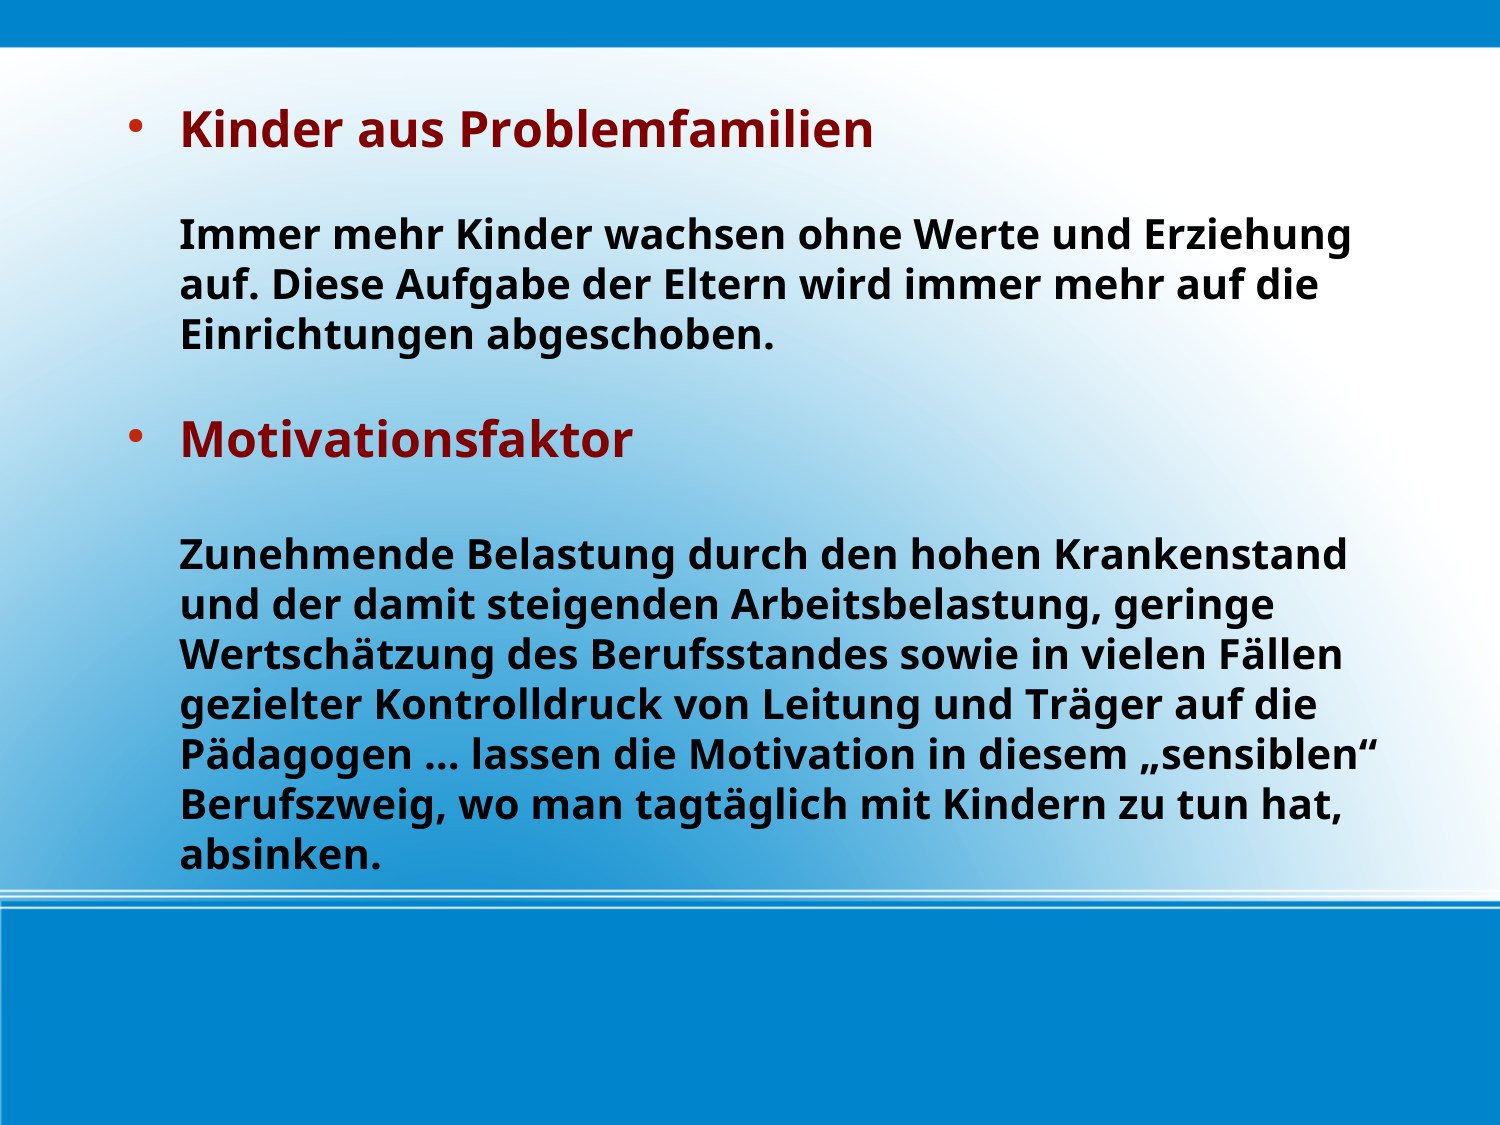

# Kinder aus Problemfamilien
Immer mehr Kinder wachsen ohne Werte und Erziehung auf. Diese Aufgabe der Eltern wird immer mehr auf die Einrichtungen abgeschoben.
Motivationsfaktor
Zunehmende Belastung durch den hohen Krankenstand und der damit steigenden Arbeitsbelastung, geringe Wertschätzung des Berufsstandes sowie in vielen Fällen gezielter Kontrolldruck von Leitung und Träger auf die Pädagogen … lassen die Motivation in diesem „sensiblen“ Berufszweig, wo man tagtäglich mit Kindern zu tun hat, absinken.